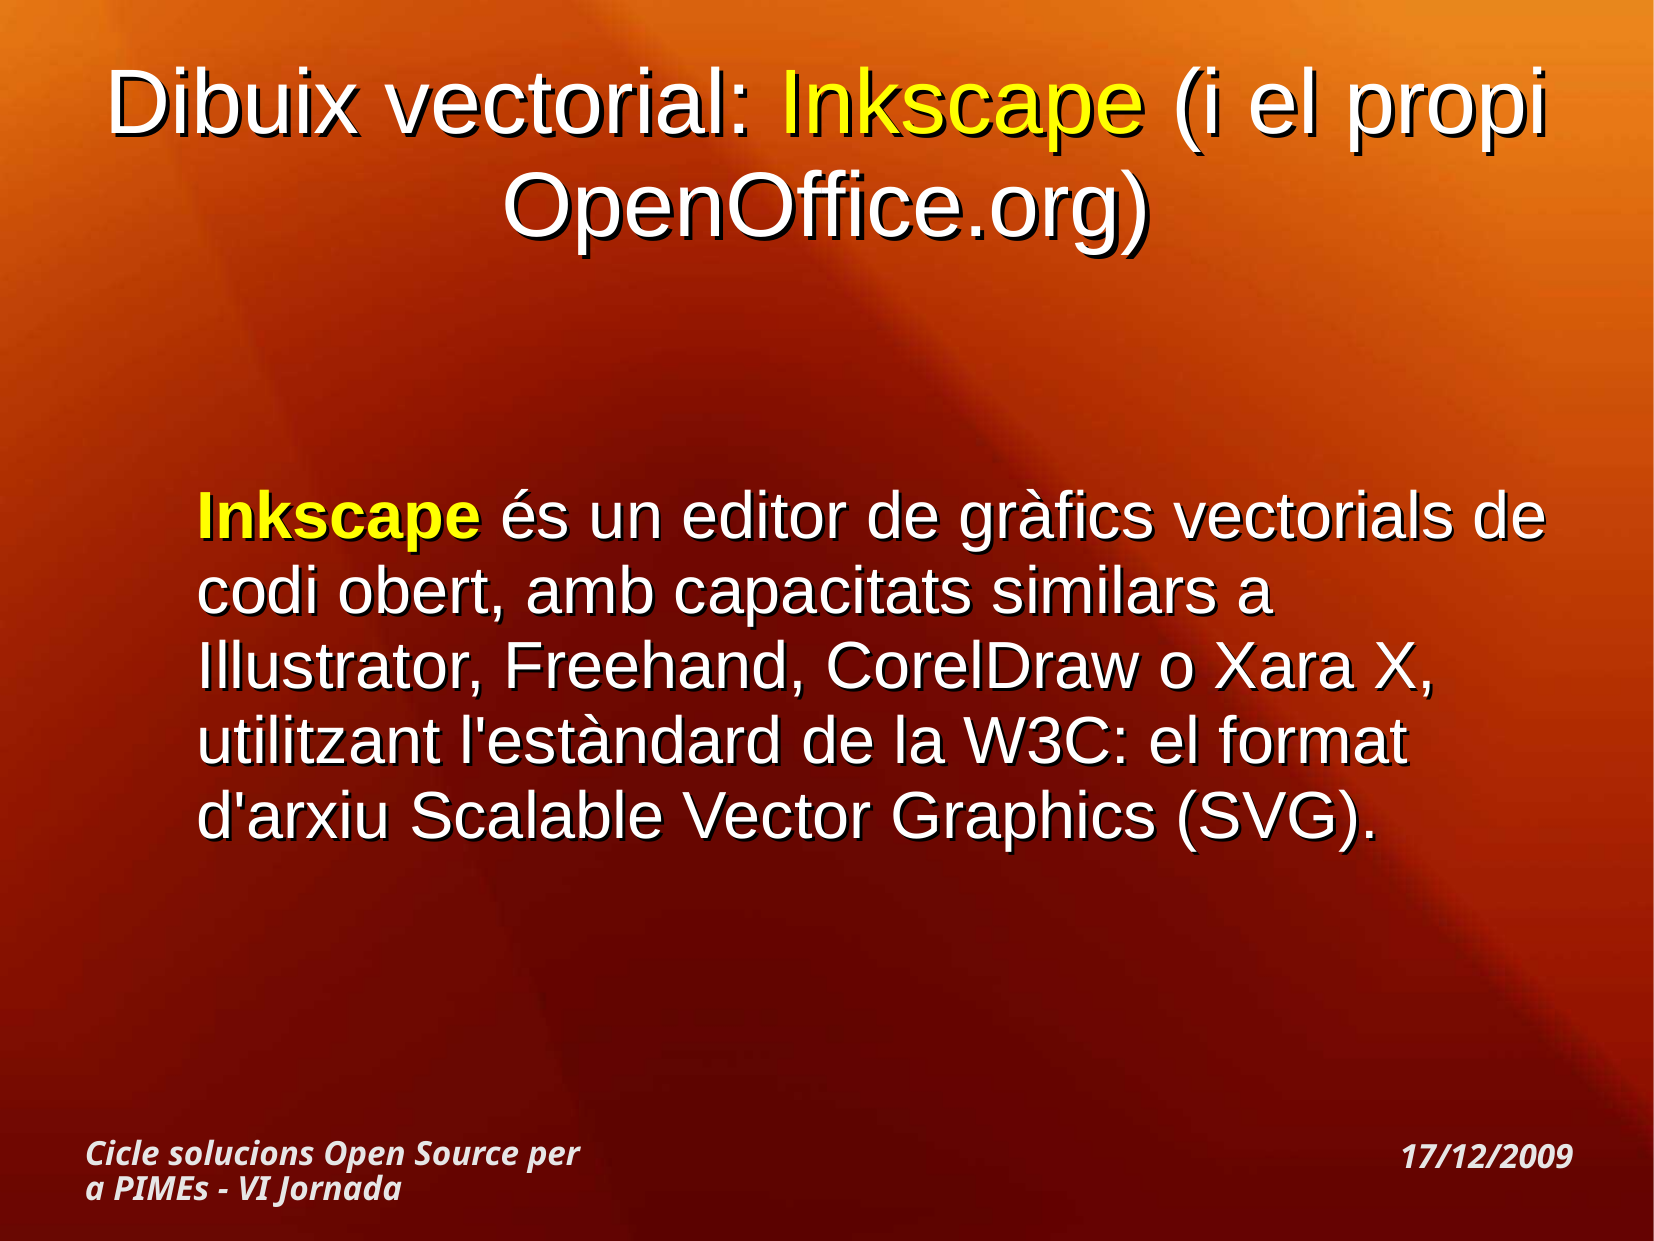

# Dibuix vectorial: Inkscape (i el propi OpenOffice.org)
Inkscape és un editor de gràfics vectorials de codi obert, amb capacitats similars a Illustrator, Freehand, CorelDraw o Xara X, utilitzant l'estàndard de la W3C: el format d'arxiu Scalable Vector Graphics (SVG).
Cicle solucions Open Source per a PIMEs - VI Jornada
17/12/2009